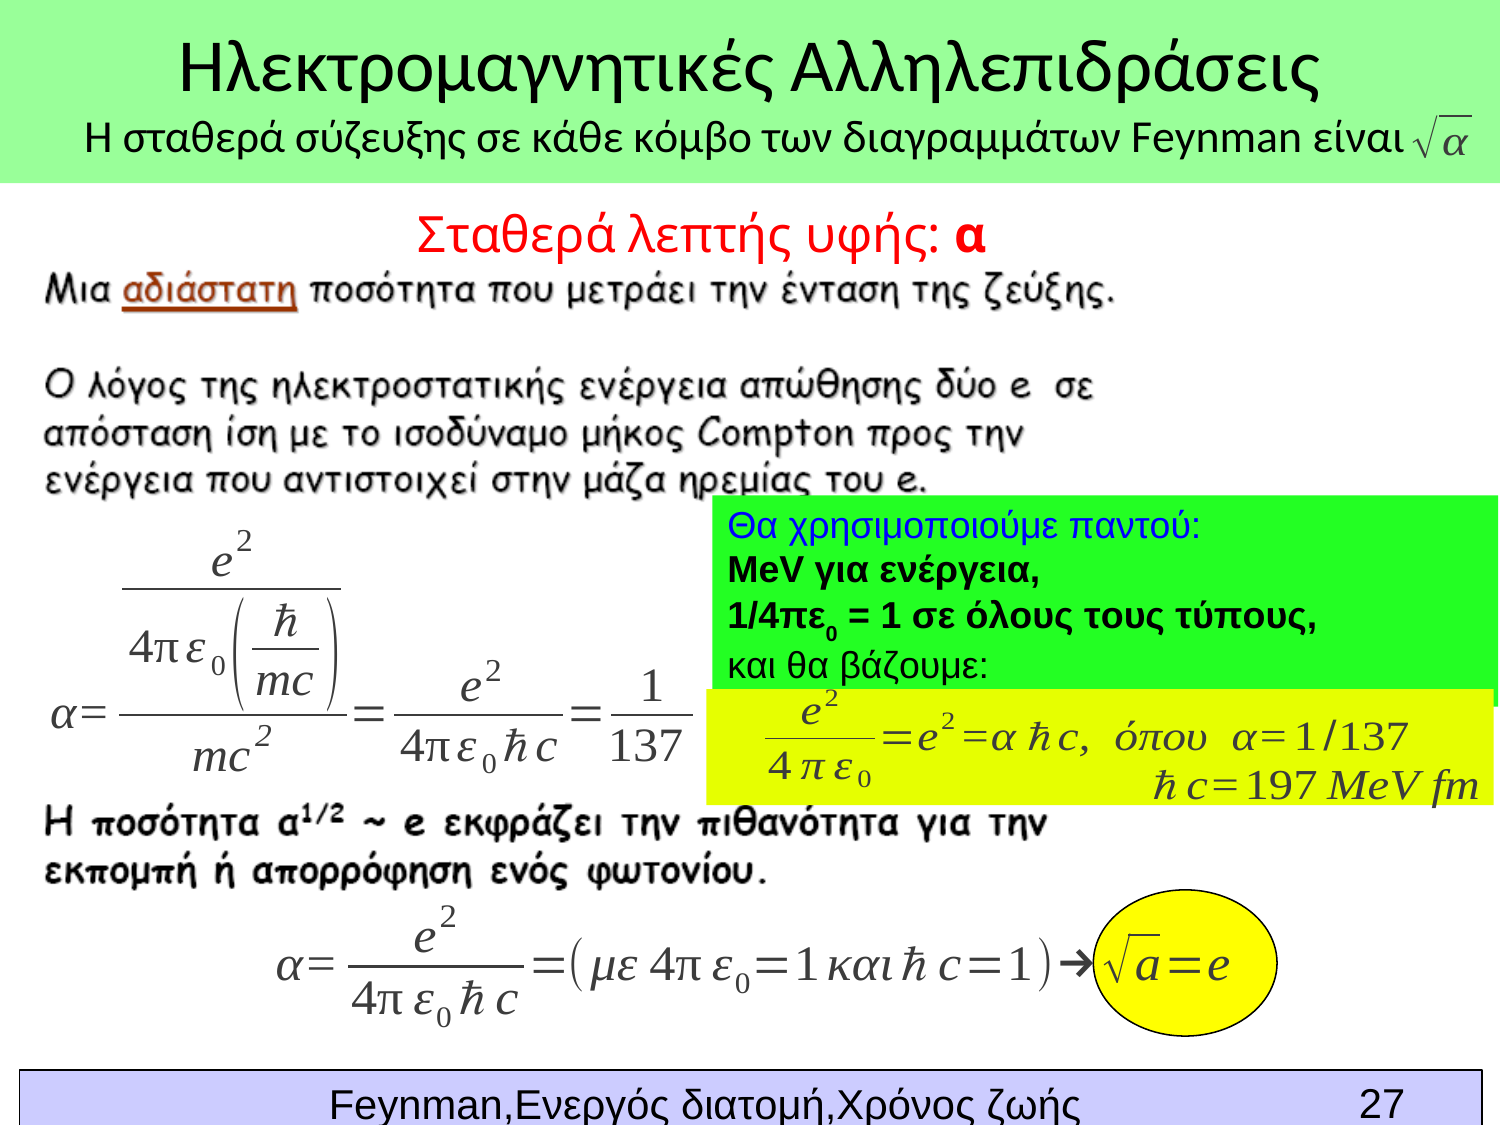

Ηλεκτρομαγνητικές Αλληλεπιδράσεις
H σταθερά σύζευξης σε κάθε κόμβο των διαγραμμάτων Feynman είναι
Σταθερά λεπτής υφής: α
Θα χρησιμοποιούμε παντού:
MeV για ενέργεια,
1/4πε0 = 1 σε όλους τους τύπους,
και θα βάζουμε:
27
Feynman,Eνεργός διατομή,Xρόνος ζωής